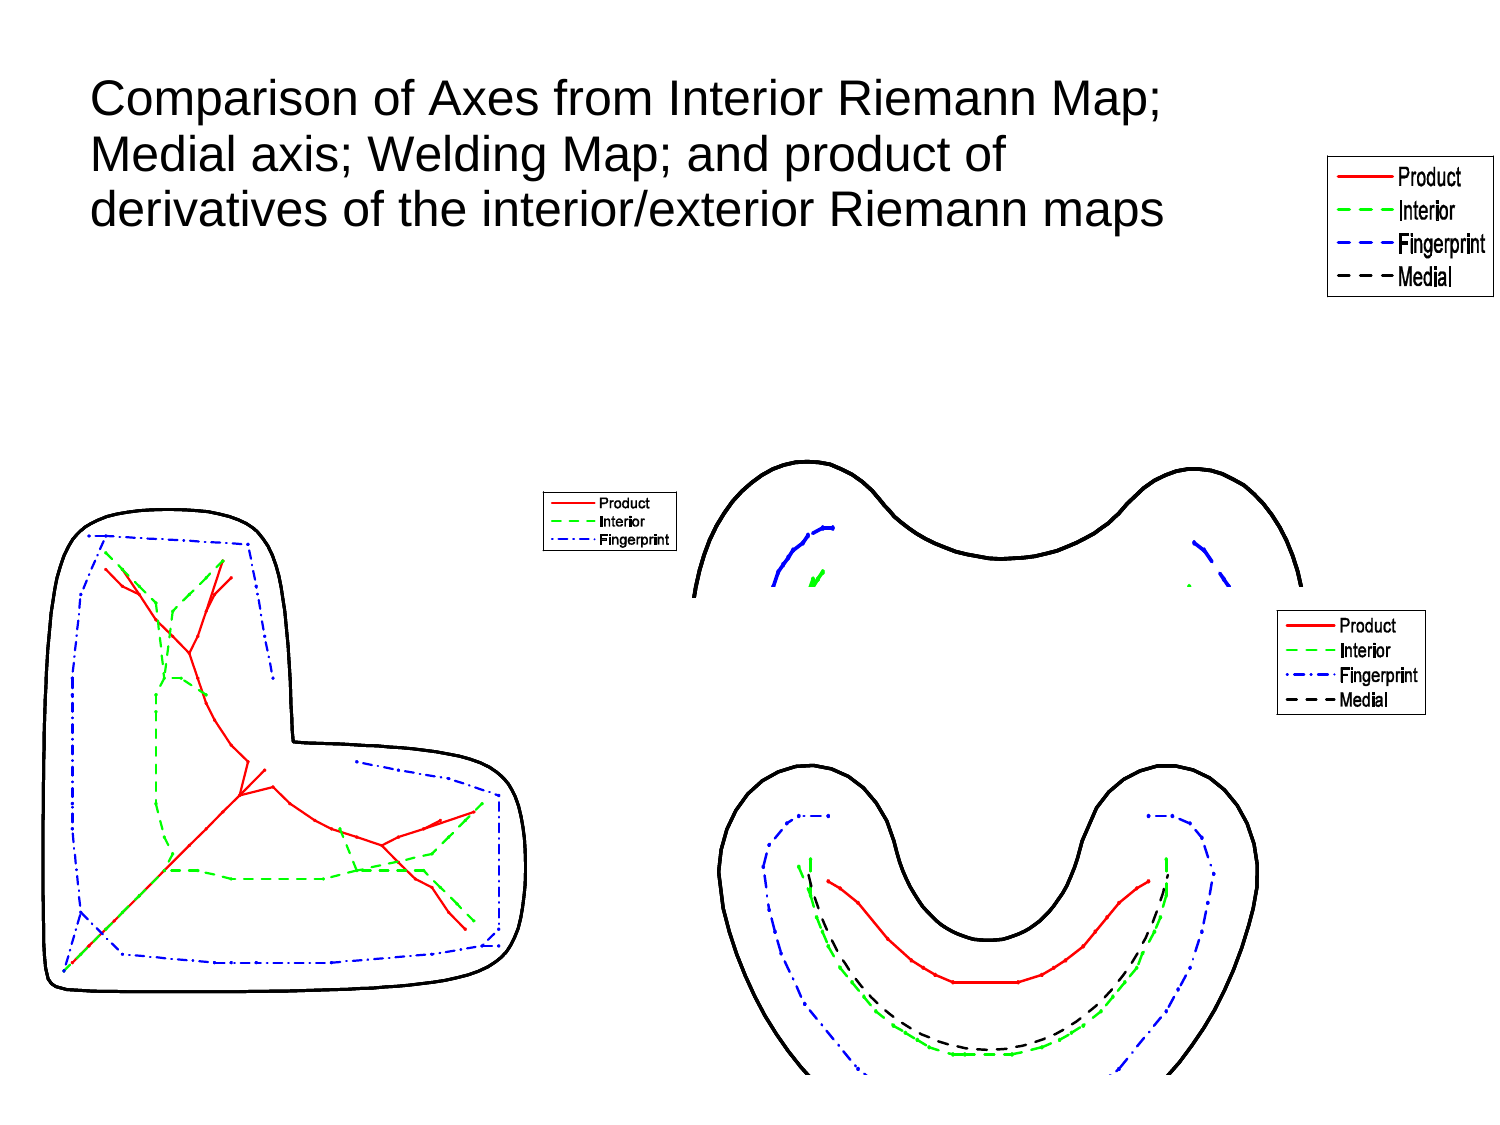

Comparison of Axes from Interior Riemann Map; Medial axis; Welding Map; and product of derivatives of the interior/exterior Riemann maps